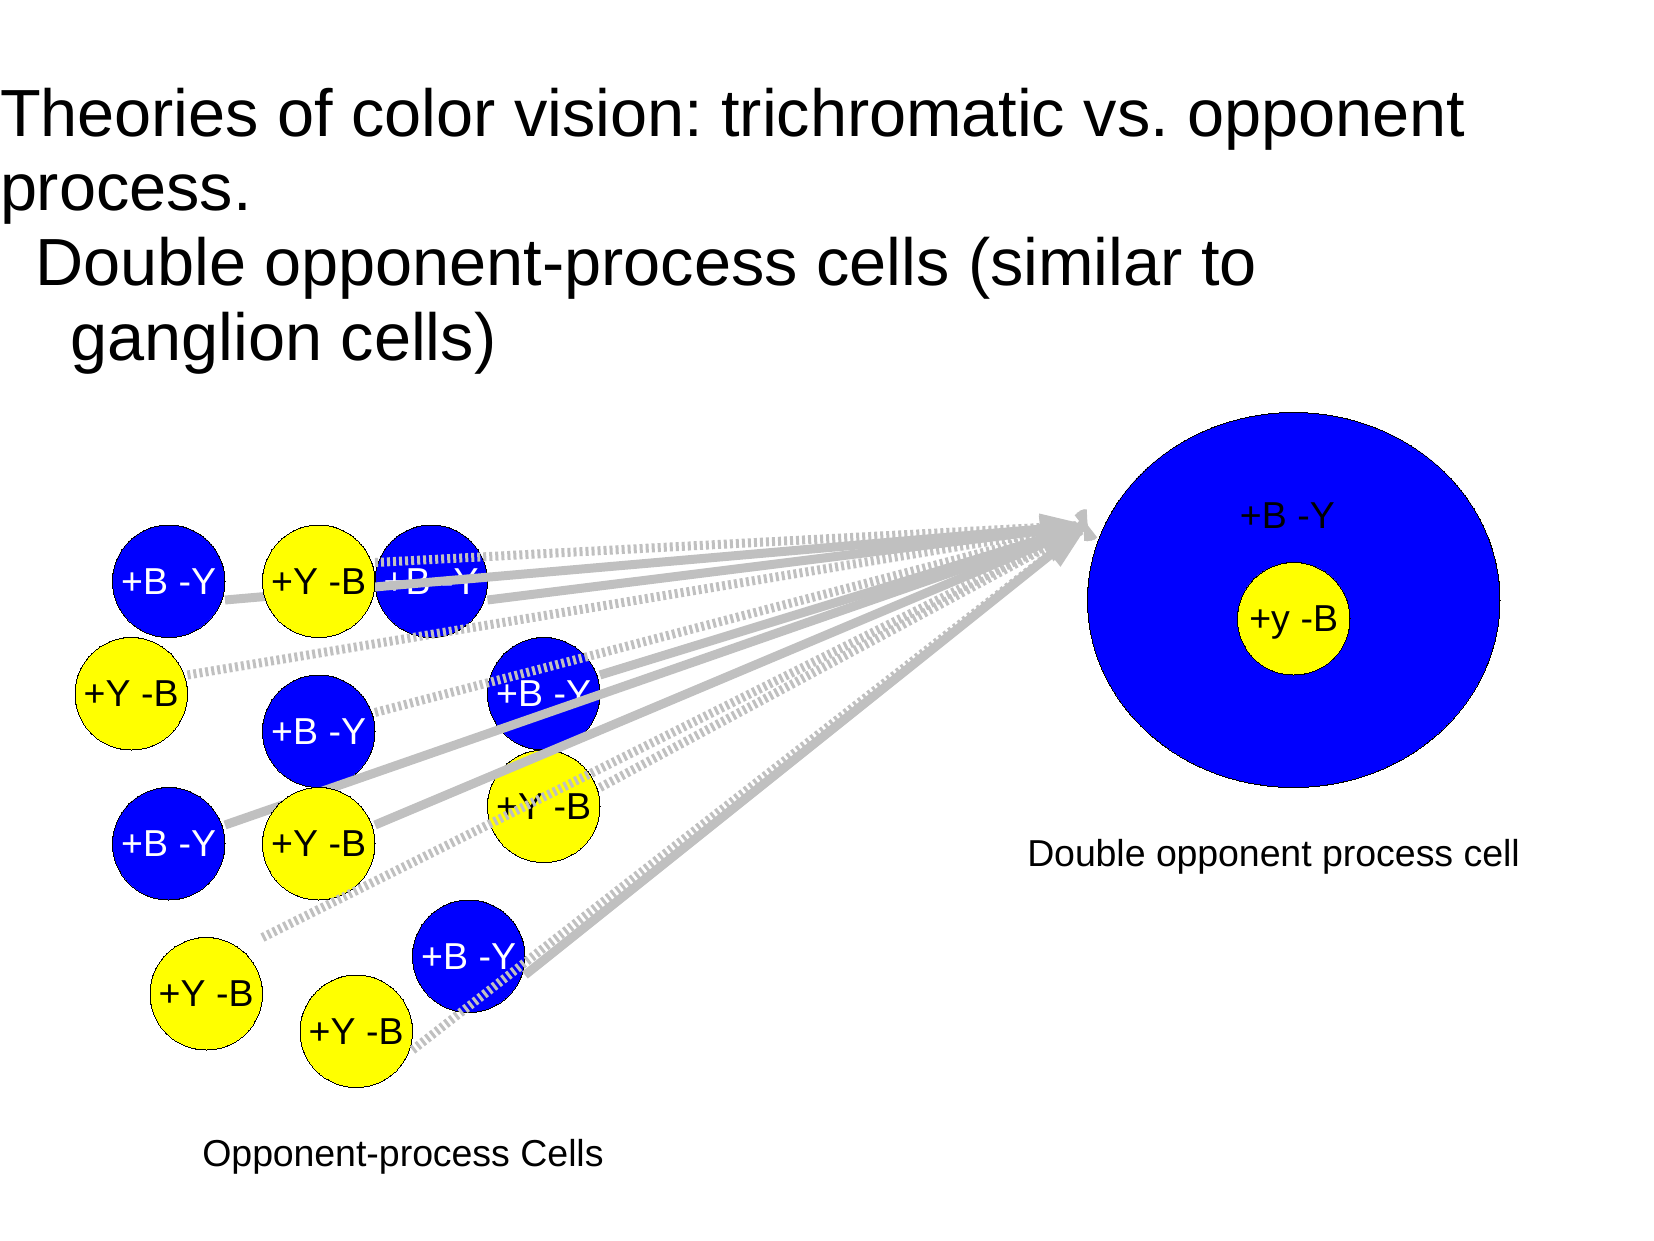

# Theories of color vision: trichromatic vs. opponent process.
Double opponent-process cells (similar to ganglion cells)
+B -Y
+B -Y
+B -Y
+Y -B
+B -Y
+y -B
+Y -B
+B -Y
+B -Y
+Y -B
+B -Y
+Y -B
Double opponent process cell
+B -Y
+Y -B
+Y -B
Opponent-process Cells